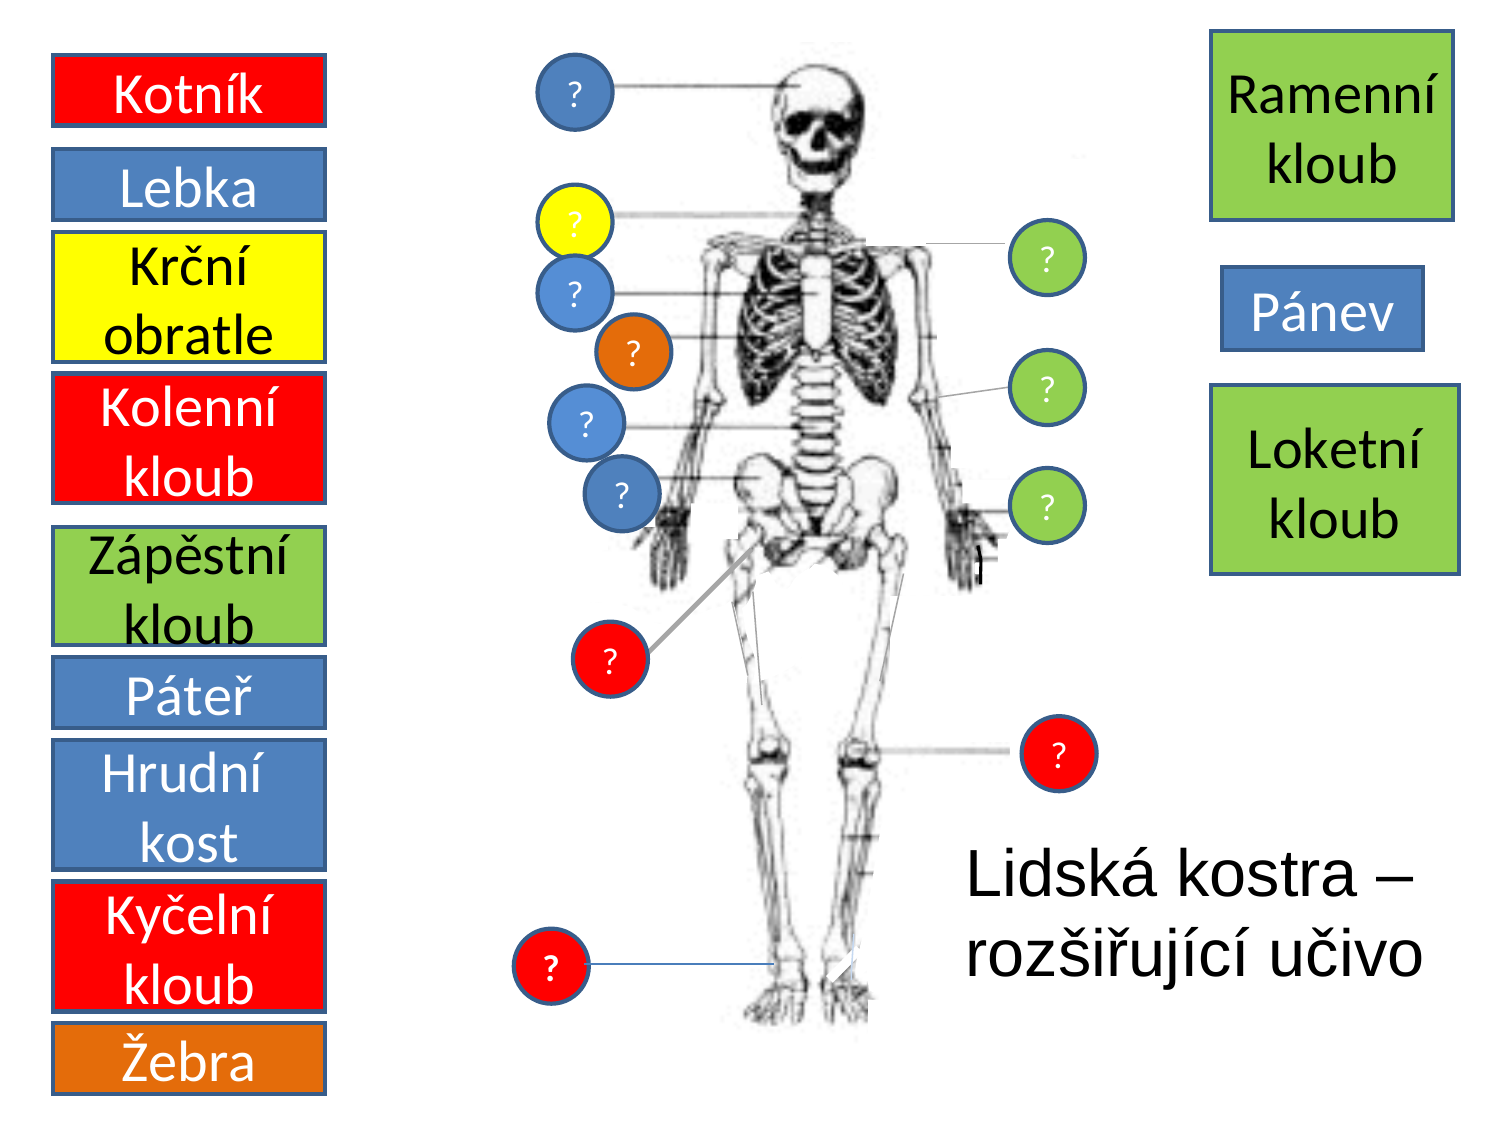

Ramenní
kloub
Kotník
?
Lebka
?
?
Krční obratle
?
Pánev
?
?
Kolenní
kloub
?
Loketní
kloub
?
?
Zápěstní
kloub
?
Páteř
?
Hrudní
kost
Lidská kostra –
rozšiřující učivo
Kyčelní
kloub
?
Žebra